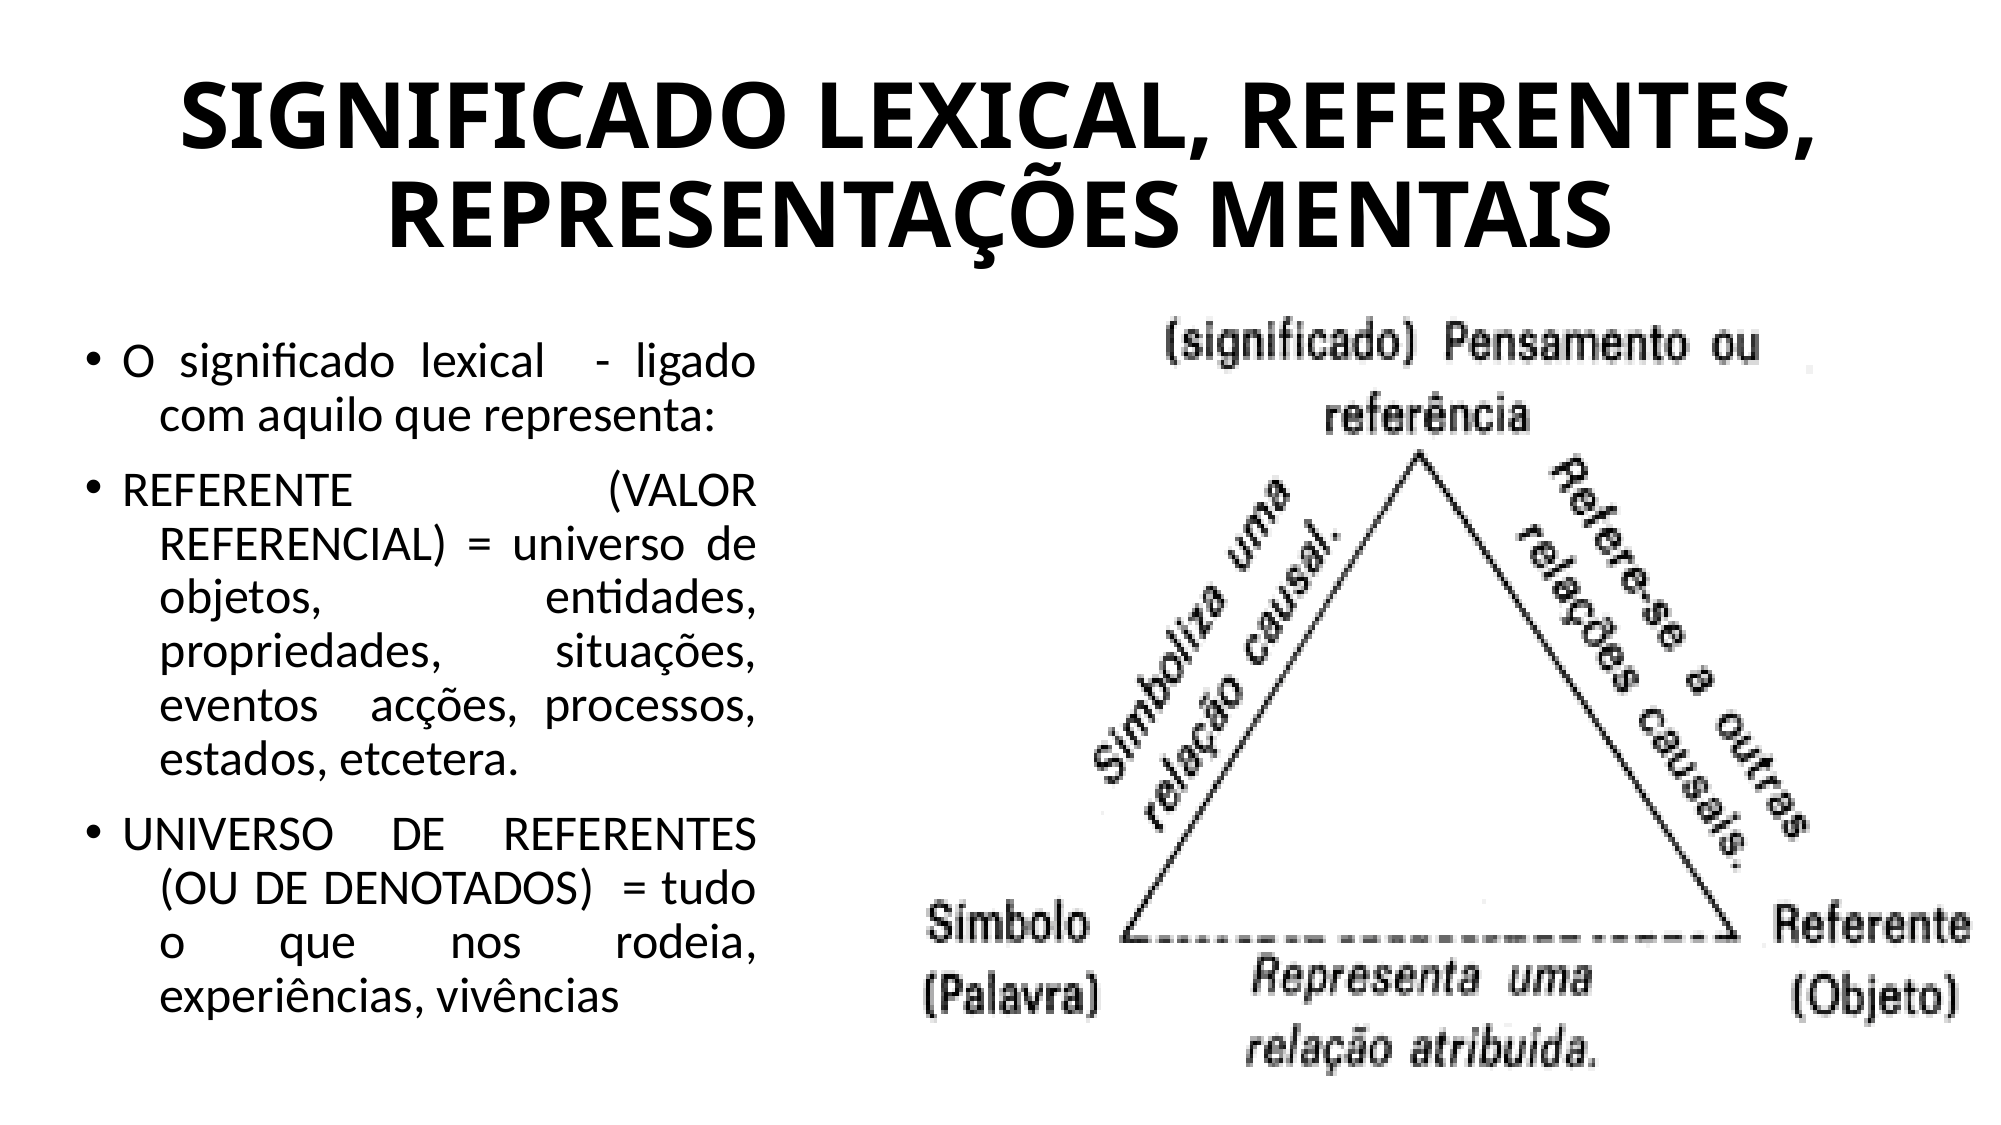

# SIGNIFICADO LEXICAL, REFERENTES, REPRESENTAÇÕES MENTAIS
O significado lexical - ligado com aquilo que representa:
REFERENTE (VALOR REFERENCIAL) = universo de objetos, entidades, propriedades, situações, eventos acções, processos, estados, etcetera.
UNIVERSO DE REFERENTES (OU DE DENOTADOS) = tudo o que nos rodeia, experiências, vivências